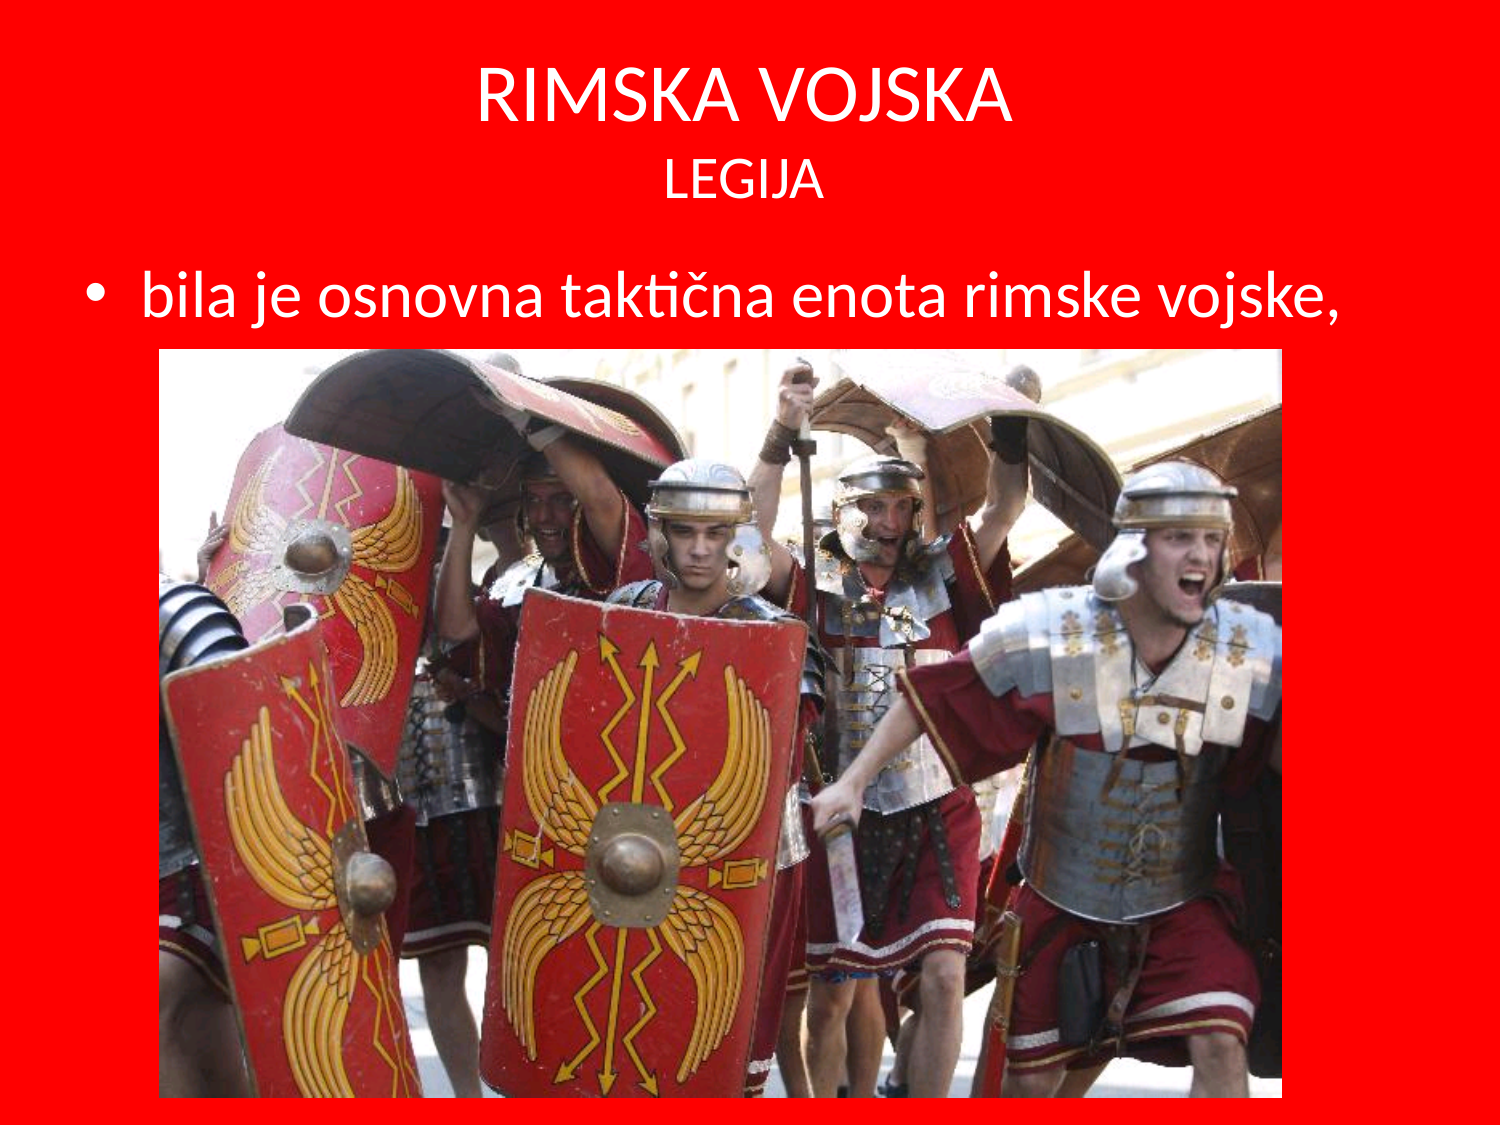

# RIMSKA VOJSKA LEGIJA
bila je osnovna taktična enota rimske vojske,